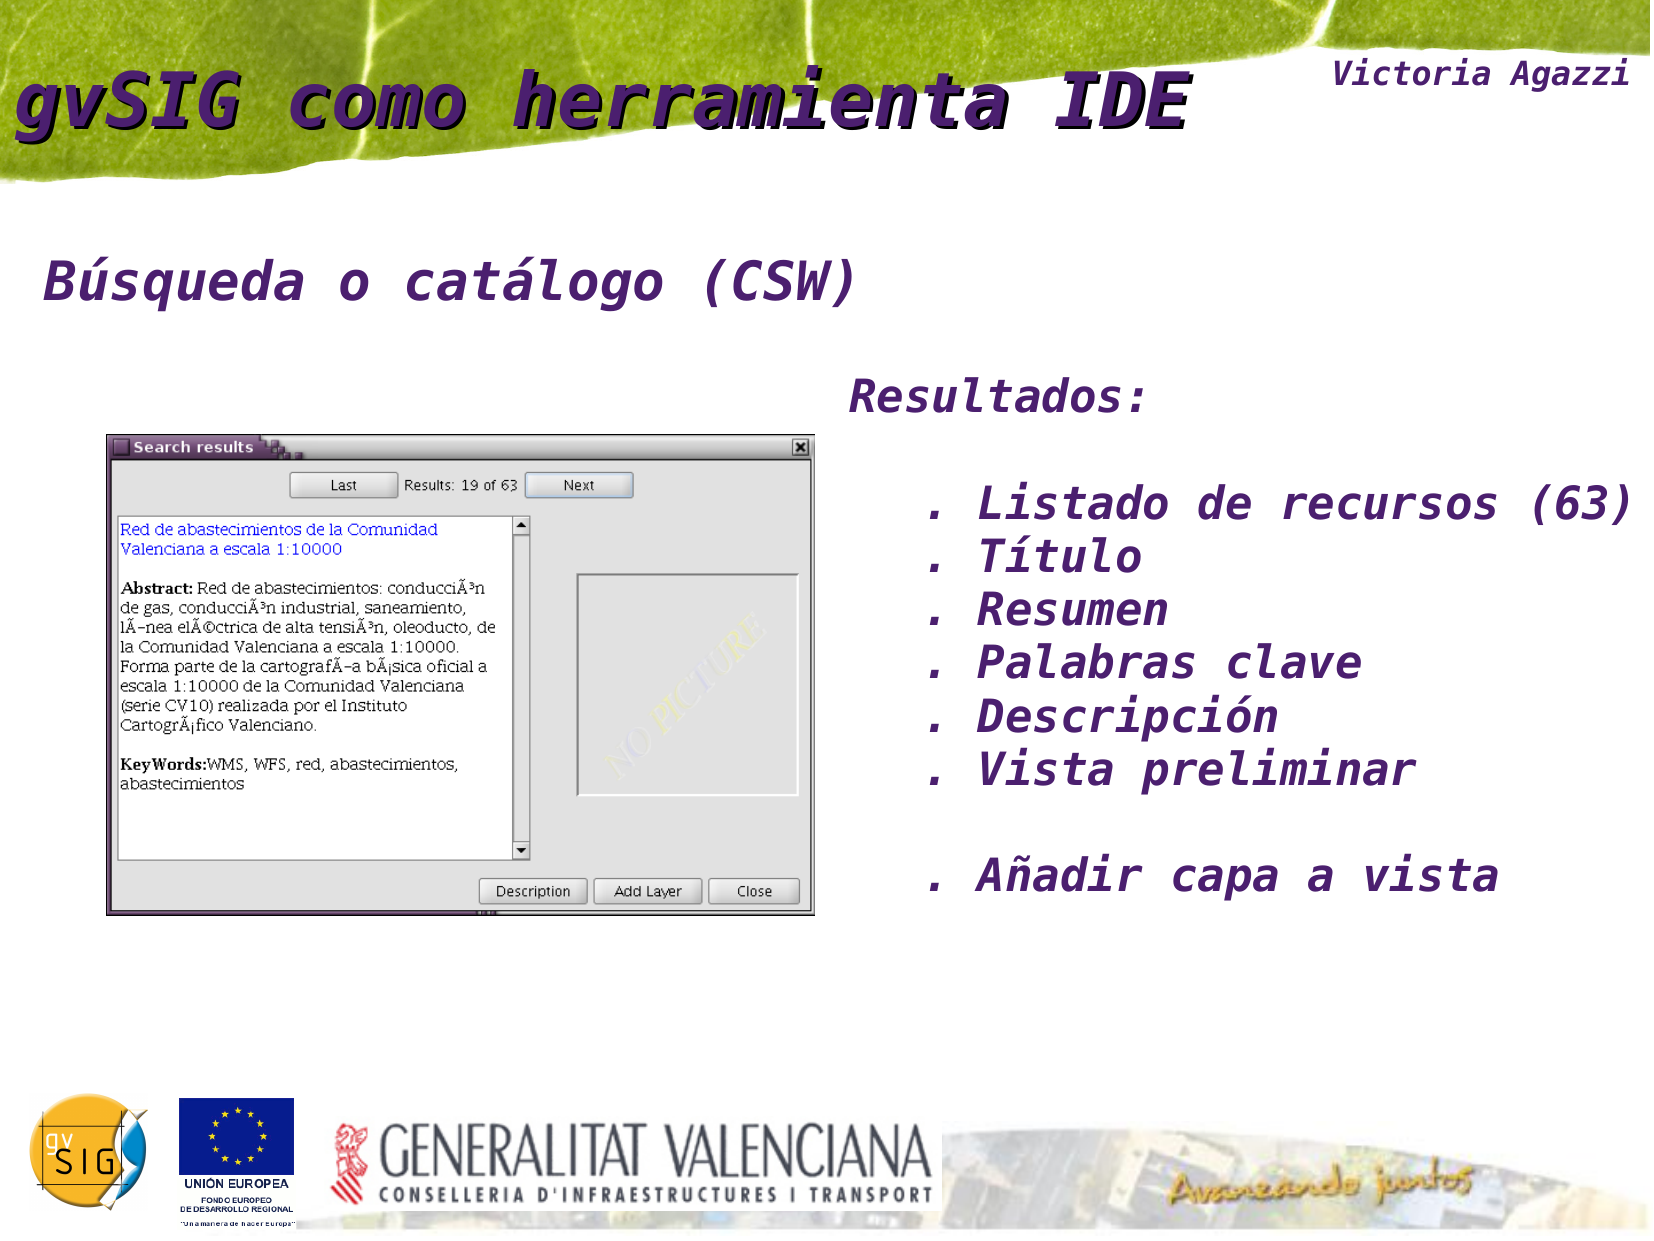

gvSIG como herramienta IDE
Victoria Agazzi
Búsqueda o catálogo (CSW)
Resultados:
	. Listado de recursos (63)
	. Título
	. Resumen
	. Palabras clave
	. Descripción
	. Vista preliminar
	. Añadir capa a vista